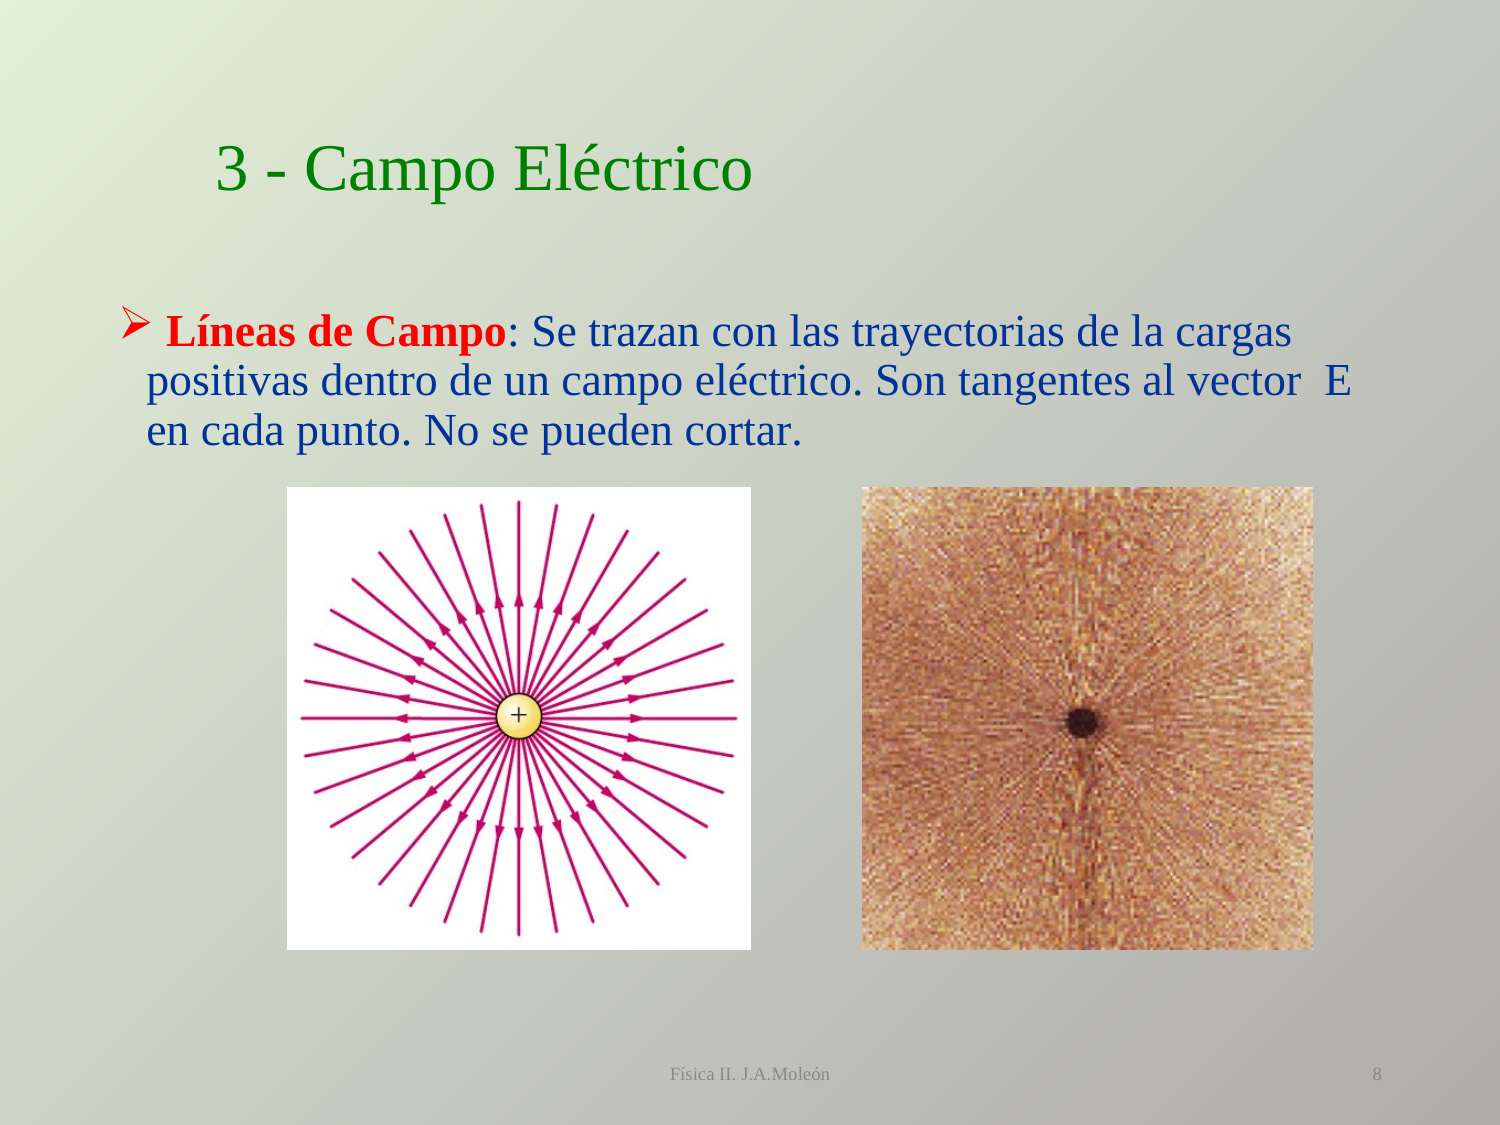

# 3 - Campo Eléctrico
 Líneas de Campo: Se trazan con las trayectorias de la cargas positivas dentro de un campo eléctrico. Son tangentes al vector E en cada punto. No se pueden cortar.
Física II. J.A.Moleón